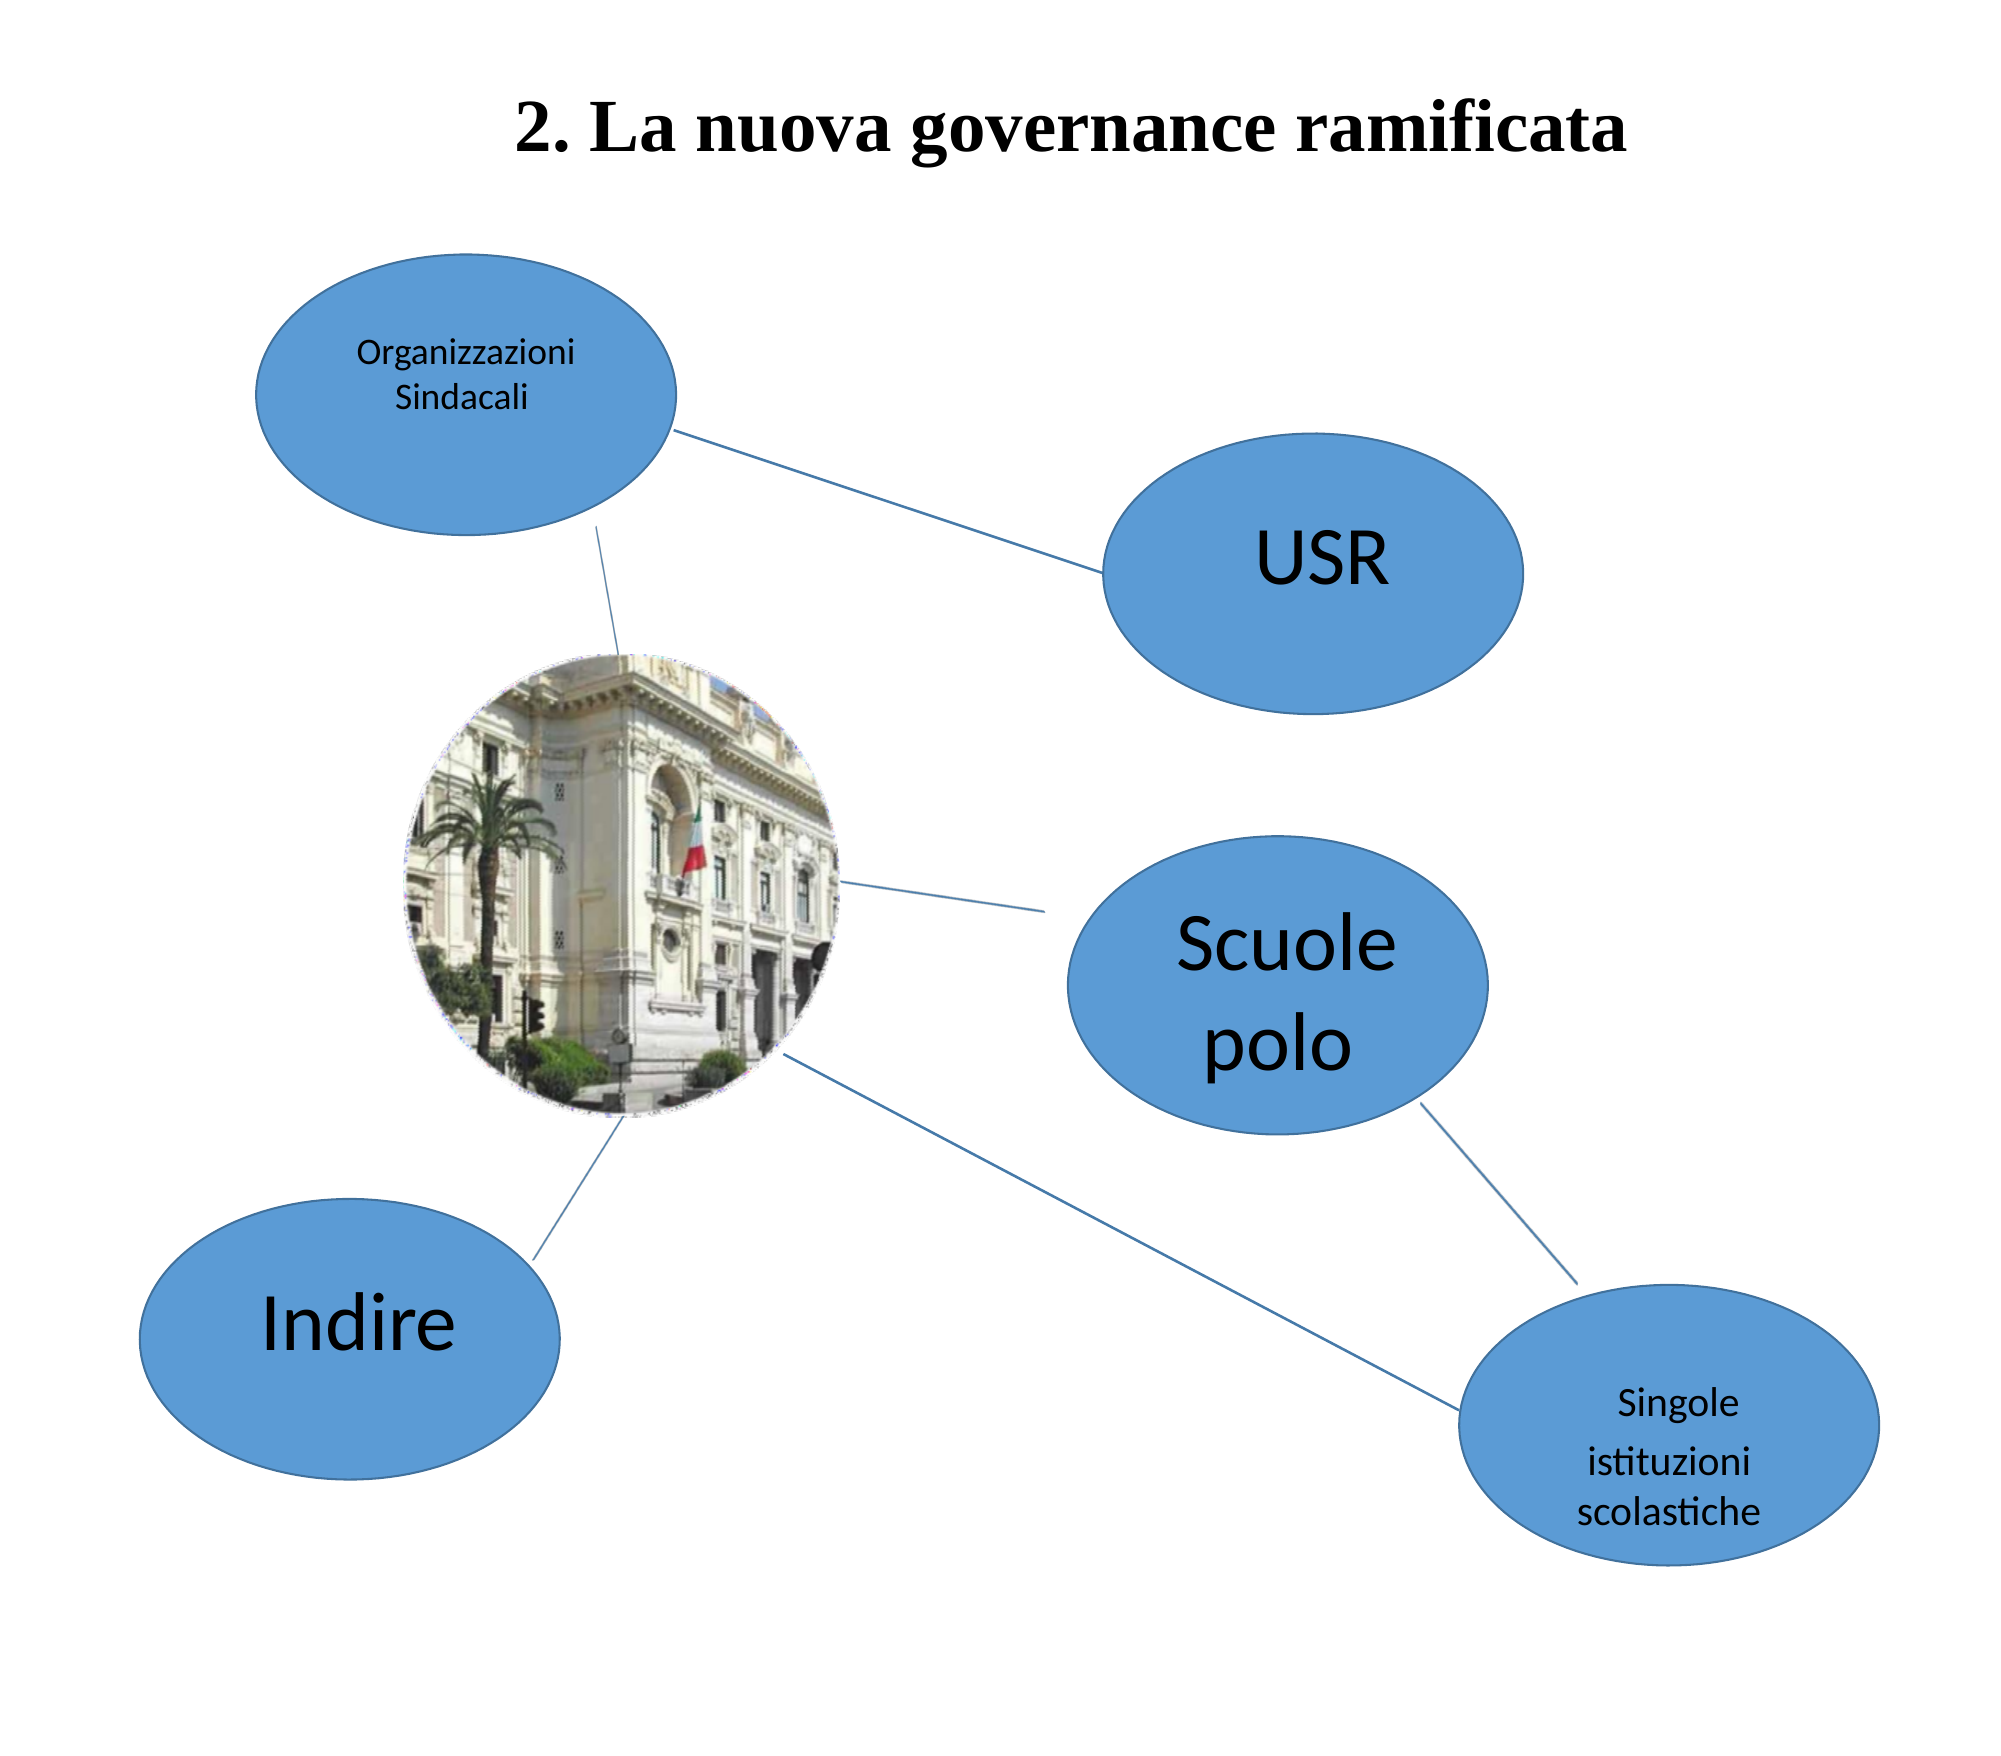

2. La nuova governance ramificata
 Organizzazioni
Sindacali
Organizzazioni sindacali
 USR
 Scuole polo
 Indire
 Singole istituzioni scolastiche